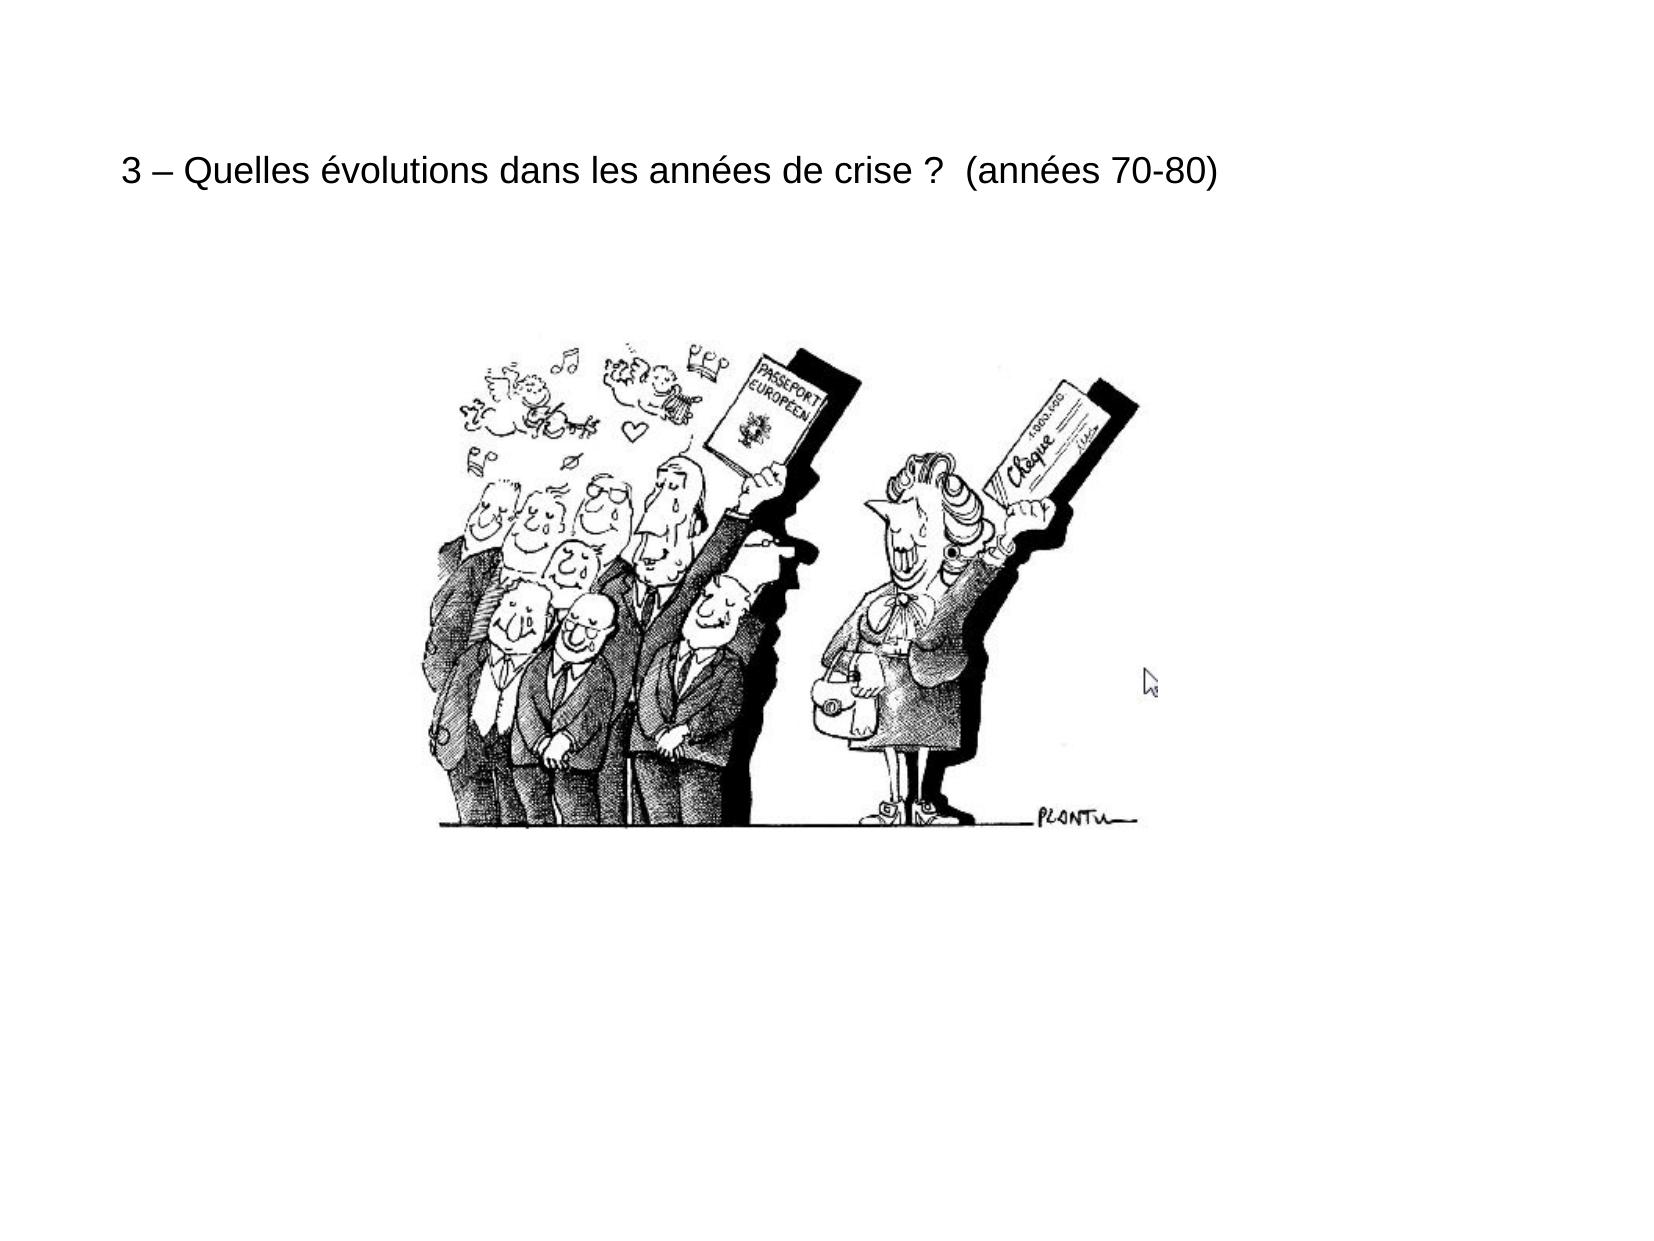

3 – Quelles évolutions dans les années de crise ? (années 70-80)